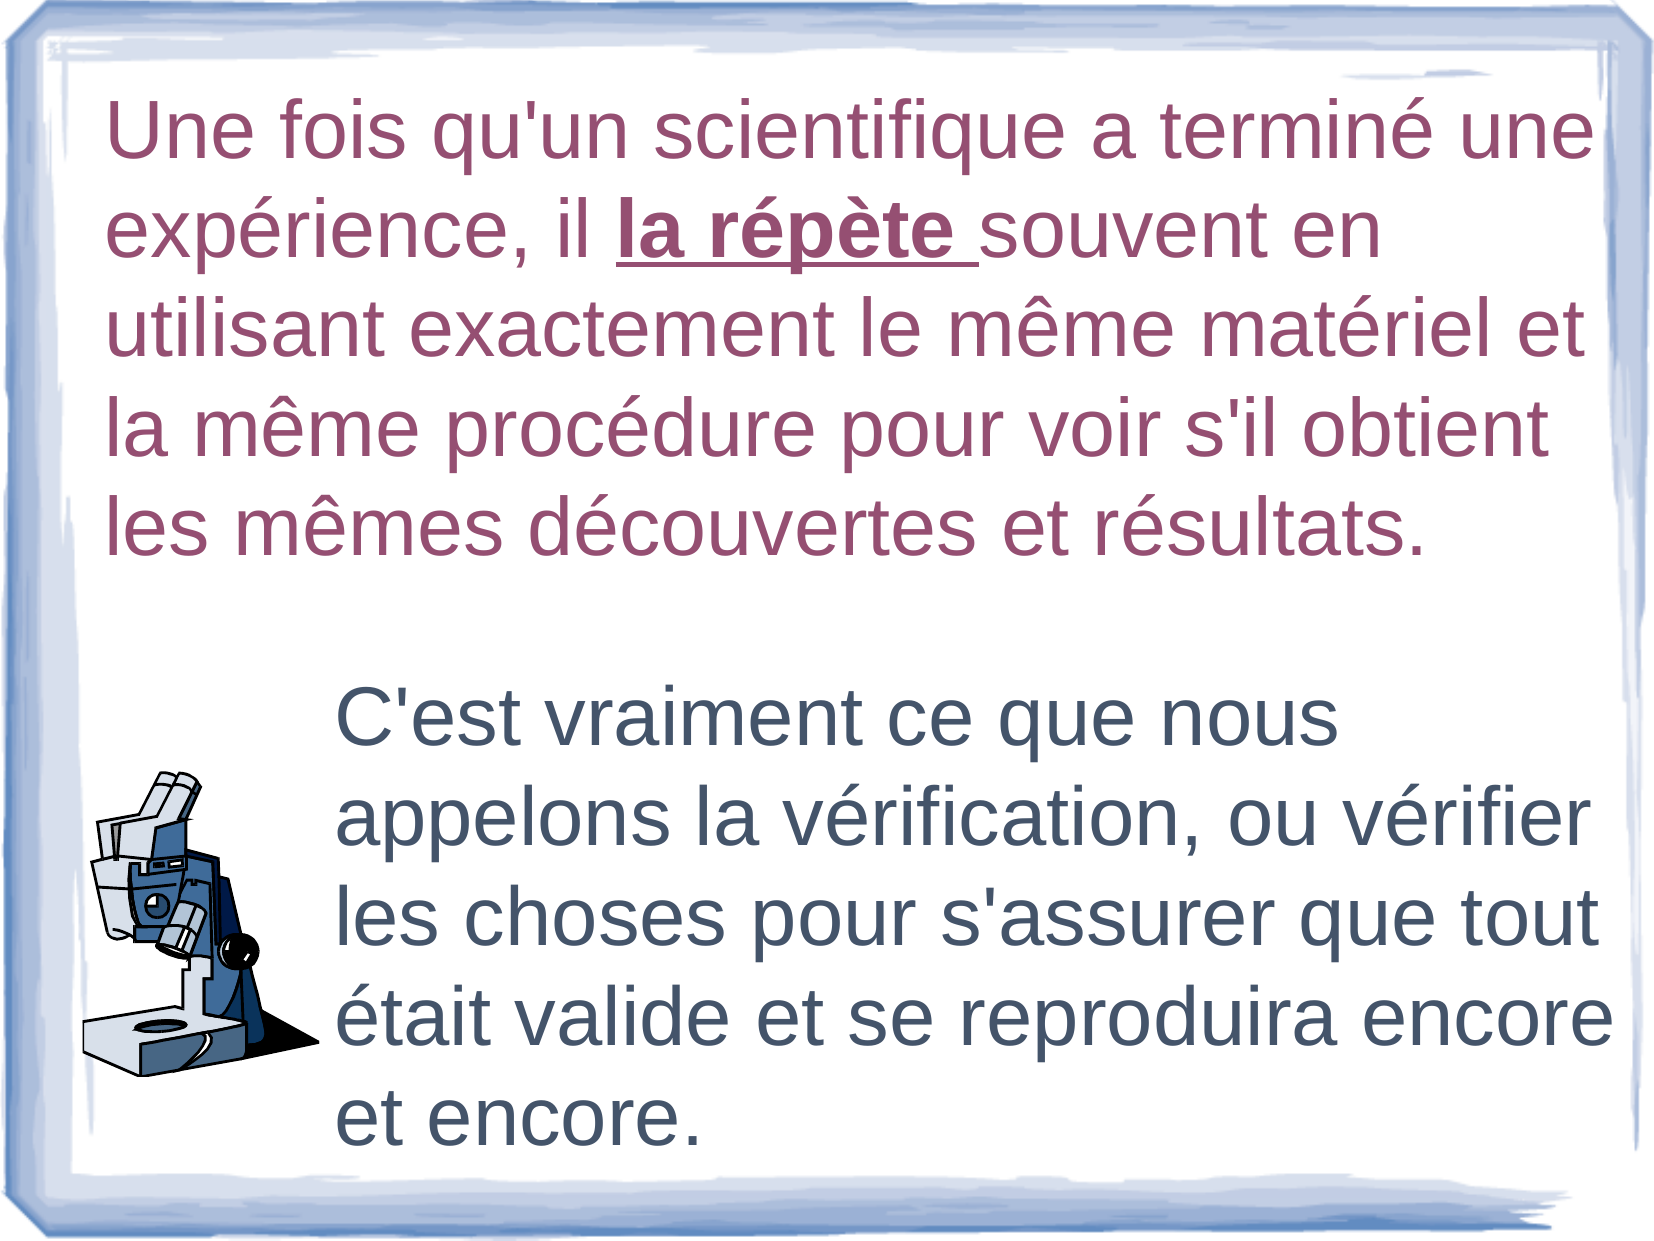

# Une fois qu'un scientifique a terminé une expérience, il la répète souvent en utilisant exactement le même matériel et la même procédure pour voir s'il obtient les mêmes découvertes et résultats.
C'est vraiment ce que nous appelons la vérification, ou vérifier les choses pour s'assurer que tout était valide et se reproduira encore et encore.